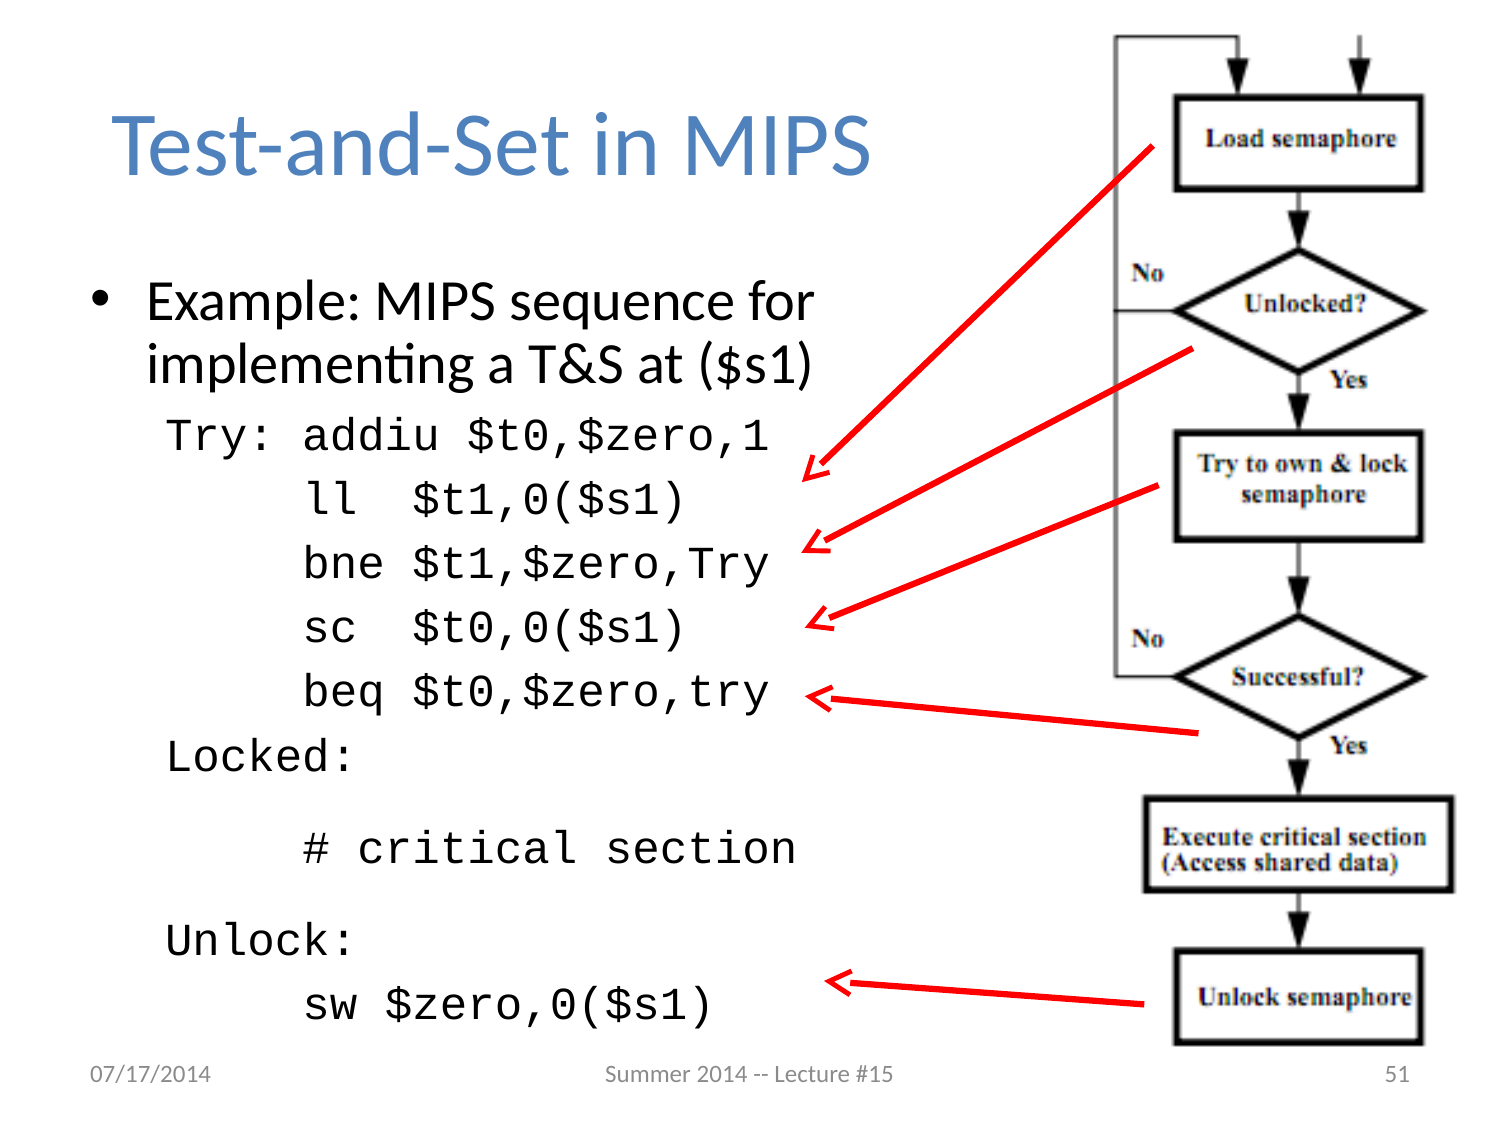

# Test-and-Set in MIPS
Example: MIPS sequence for implementing a T&S at ($s1)
Try: addiu $t0,$zero,1
 ll $t1,0($s1)
 bne $t1,$zero,Try
 sc $t0,0($s1)
 beq $t0,$zero,try
Locked:
 # critical section
Unlock:
 sw $zero,0($s1)
07/17/2014
Summer 2014 -- Lecture #15